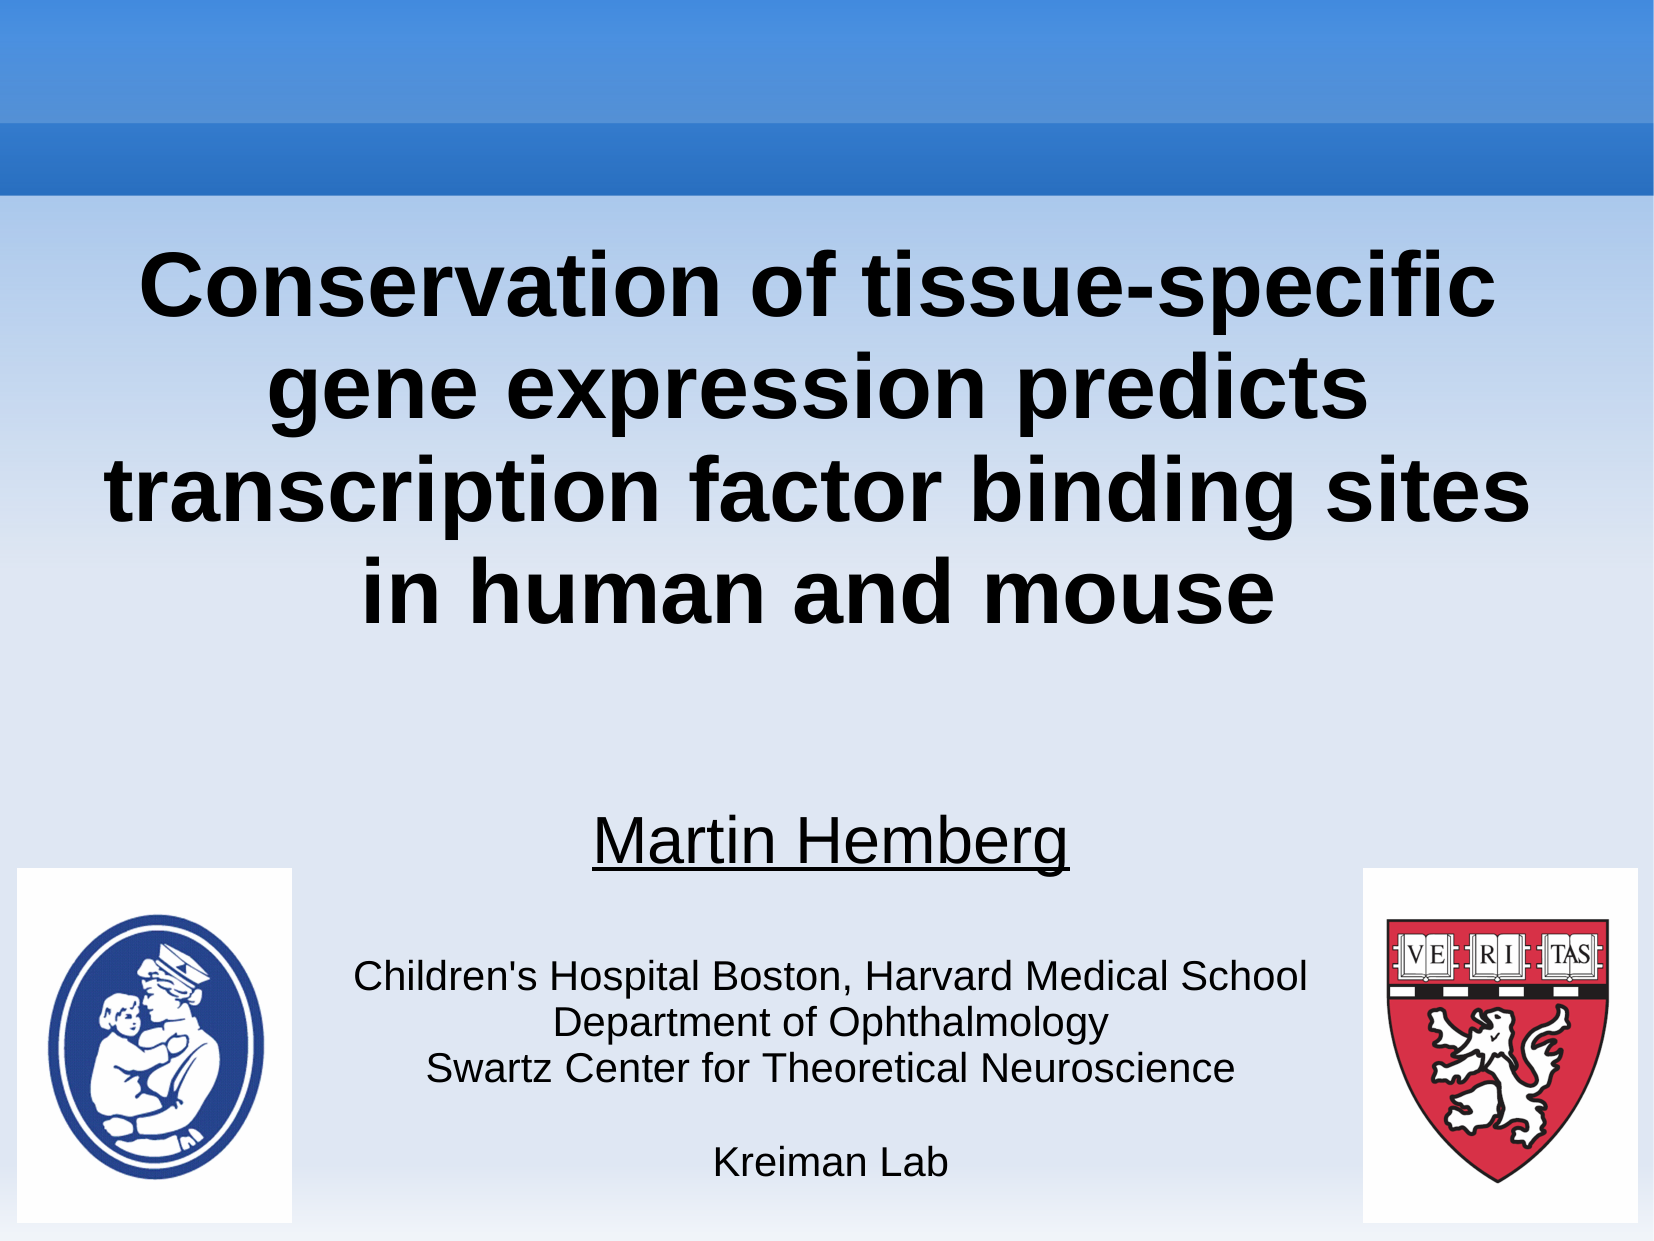

# Conservation of tissue-specific gene expression predicts transcription factor binding sites in human and mouse
Martin Hemberg
Children's Hospital Boston, Harvard Medical School
Department of Ophthalmology
Swartz Center for Theoretical Neuroscience
Kreiman Lab